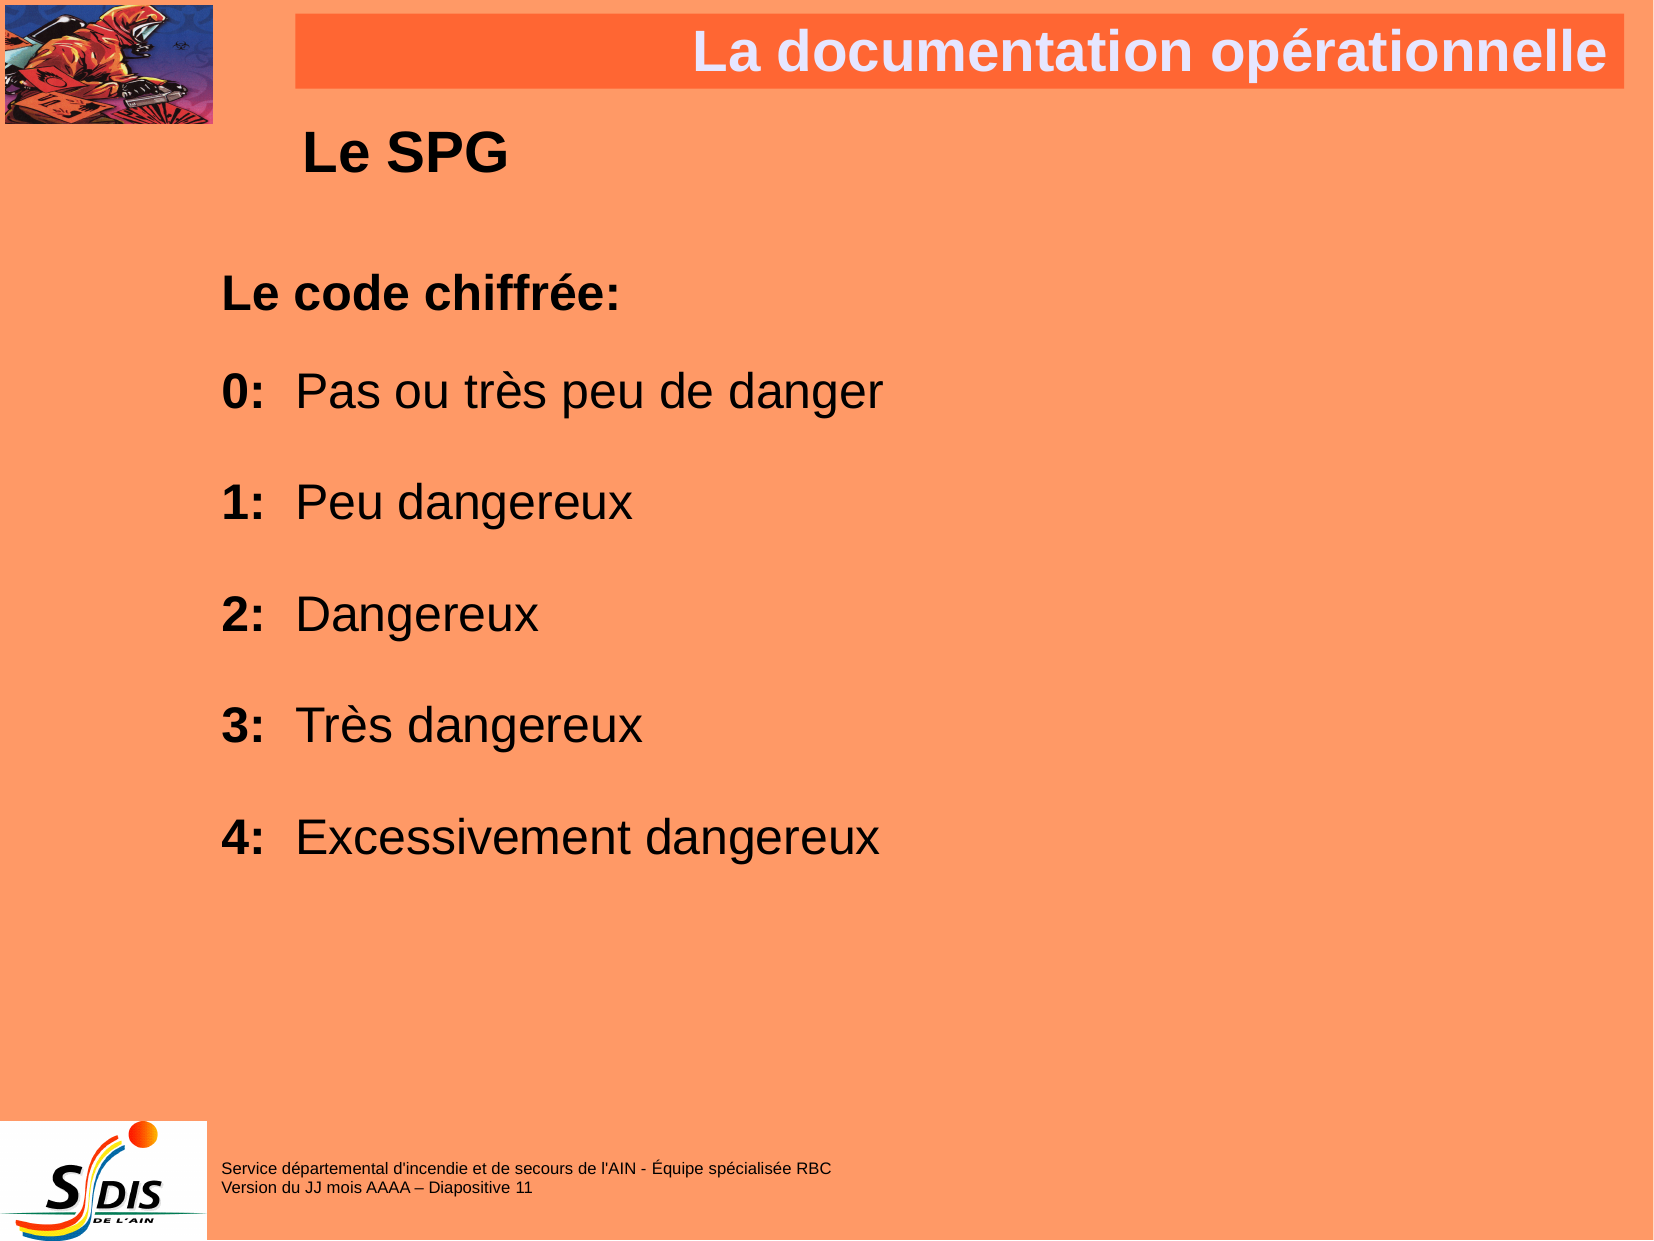

La documentation opérationnelle
Le SPG
Le code chiffrée:
0:	Pas ou très peu de danger
1:	Peu dangereux
2:	Dangereux
3:	Très dangereux
4:	Excessivement dangereux